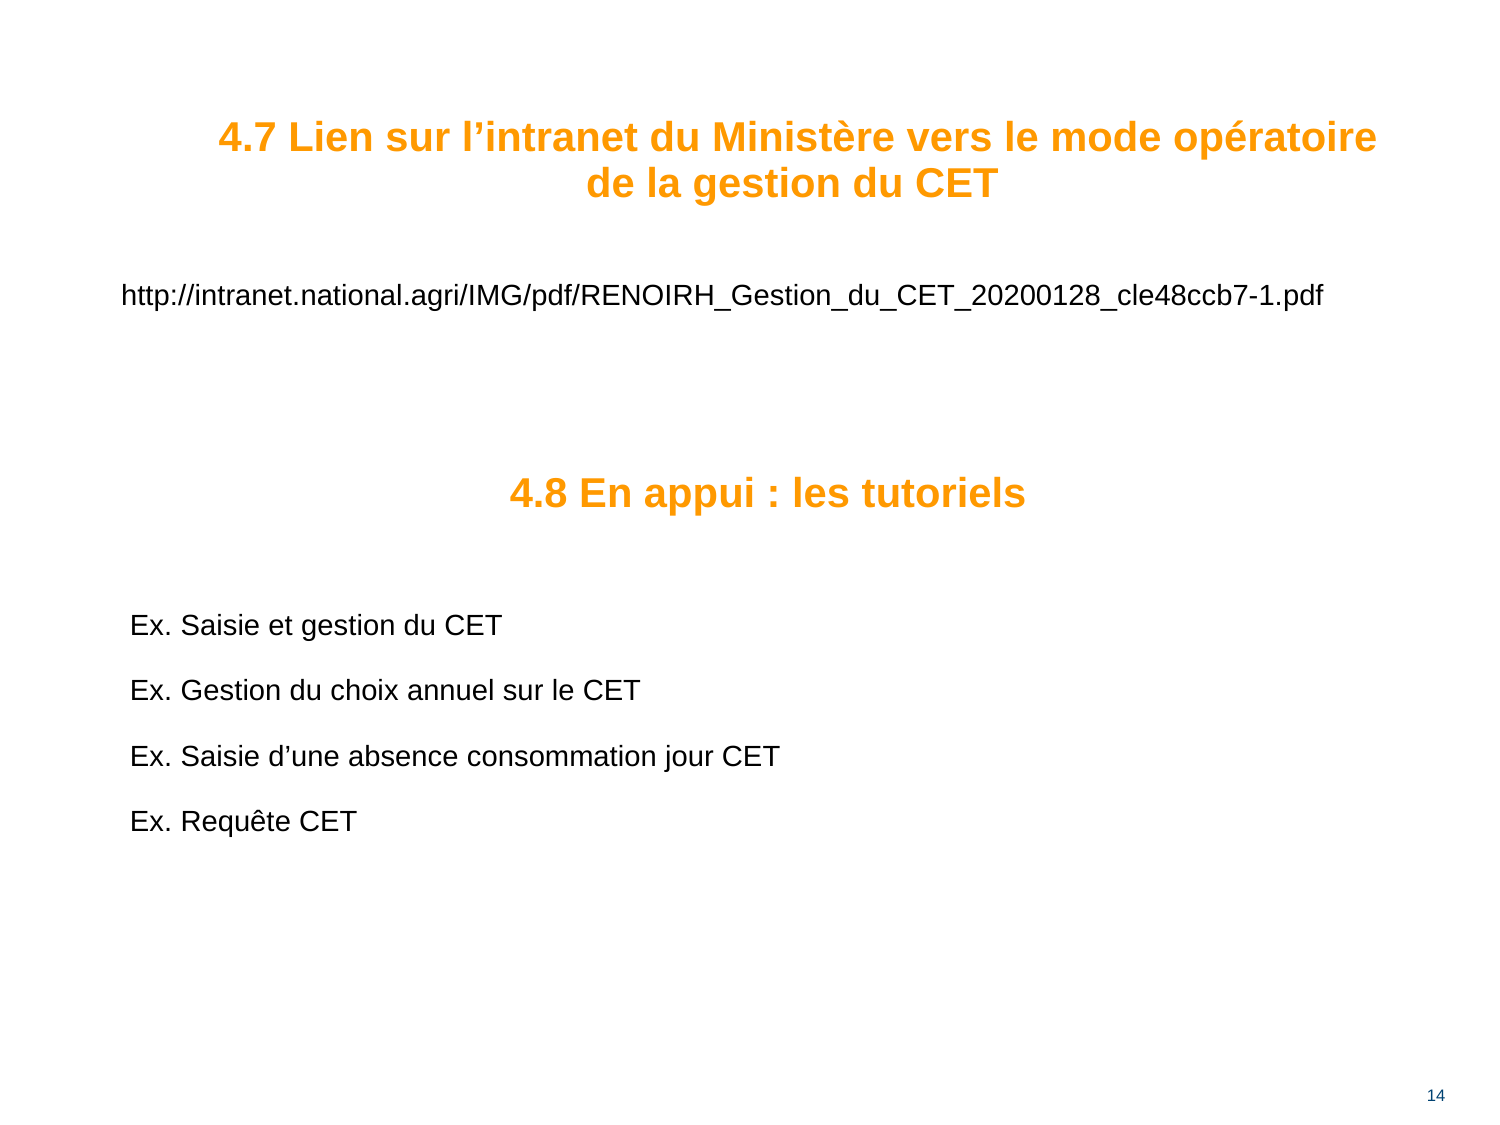

4.7 Lien sur l’intranet du Ministère vers le mode opératoire de la gestion du CET
http://intranet.national.agri/IMG/pdf/RENOIRH_Gestion_du_CET_20200128_cle48ccb7-1.pdf
4.8 En appui : les tutoriels
Ex. Saisie et gestion du CET
Ex. Gestion du choix annuel sur le CET
Ex. Saisie d’une absence consommation jour CET
Ex. Requête CET